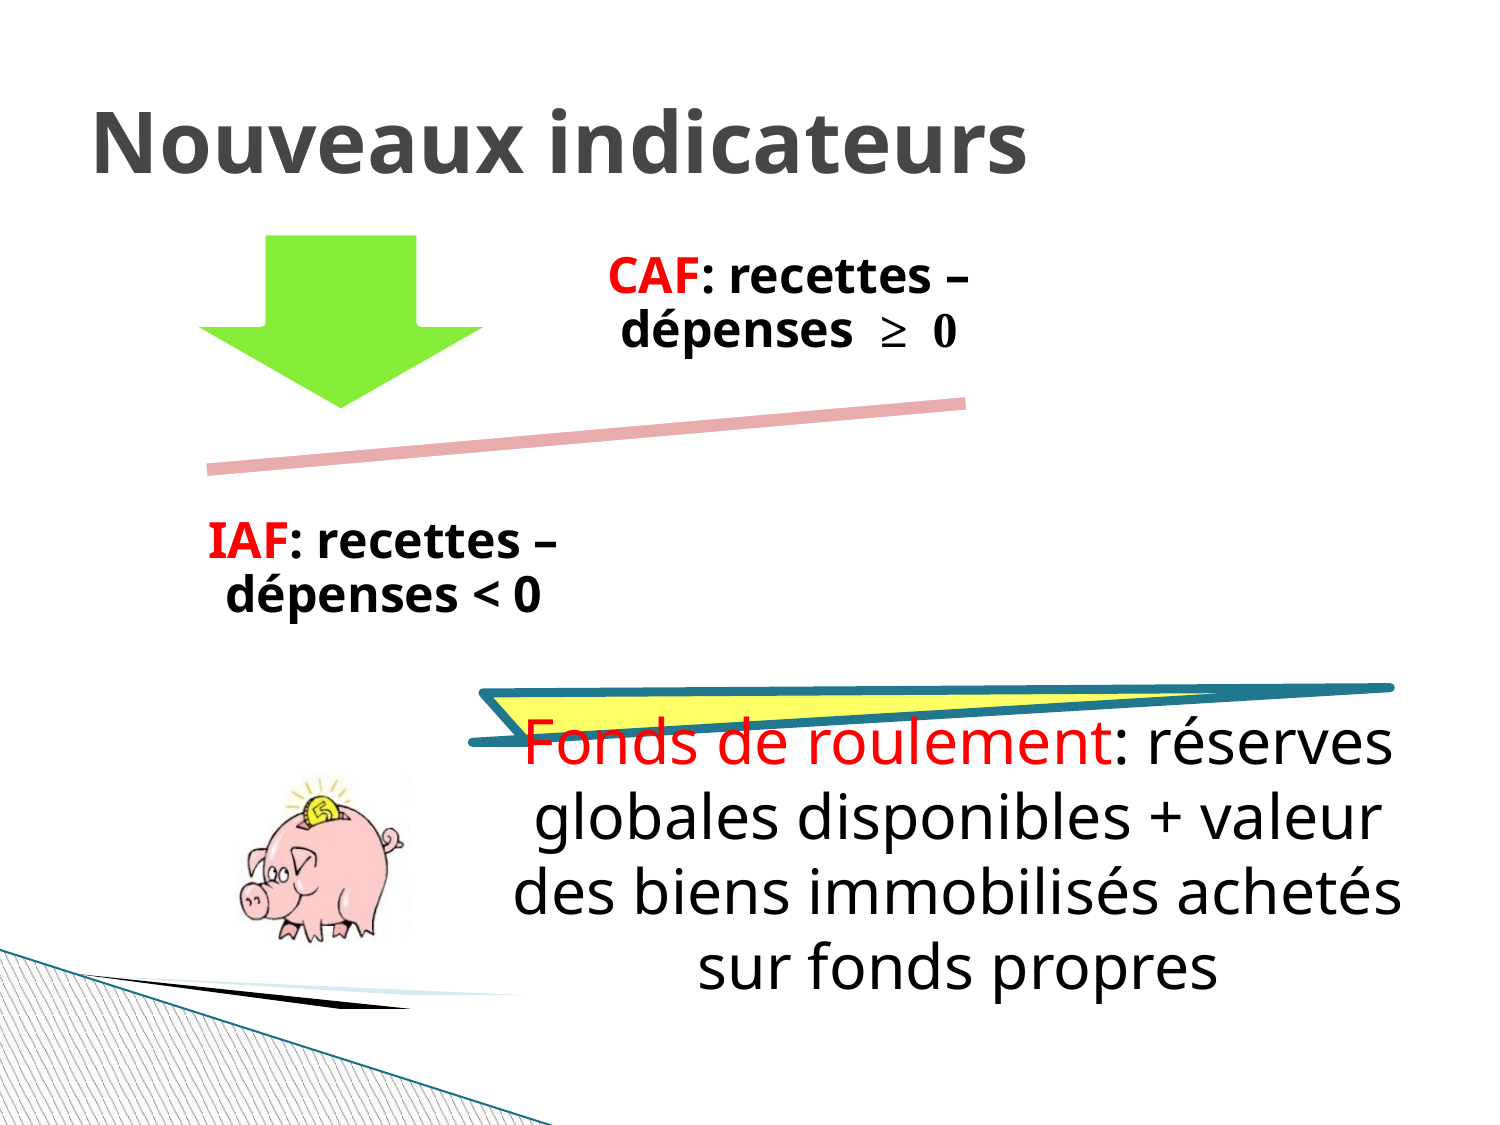

# Nouveaux indicateurs
CAF: recettes – dépenses ≥ 0
IAF: recettes – dépenses < 0
Fonds de roulement: réserves globales disponibles + valeur des biens immobilisés achetés sur fonds propres